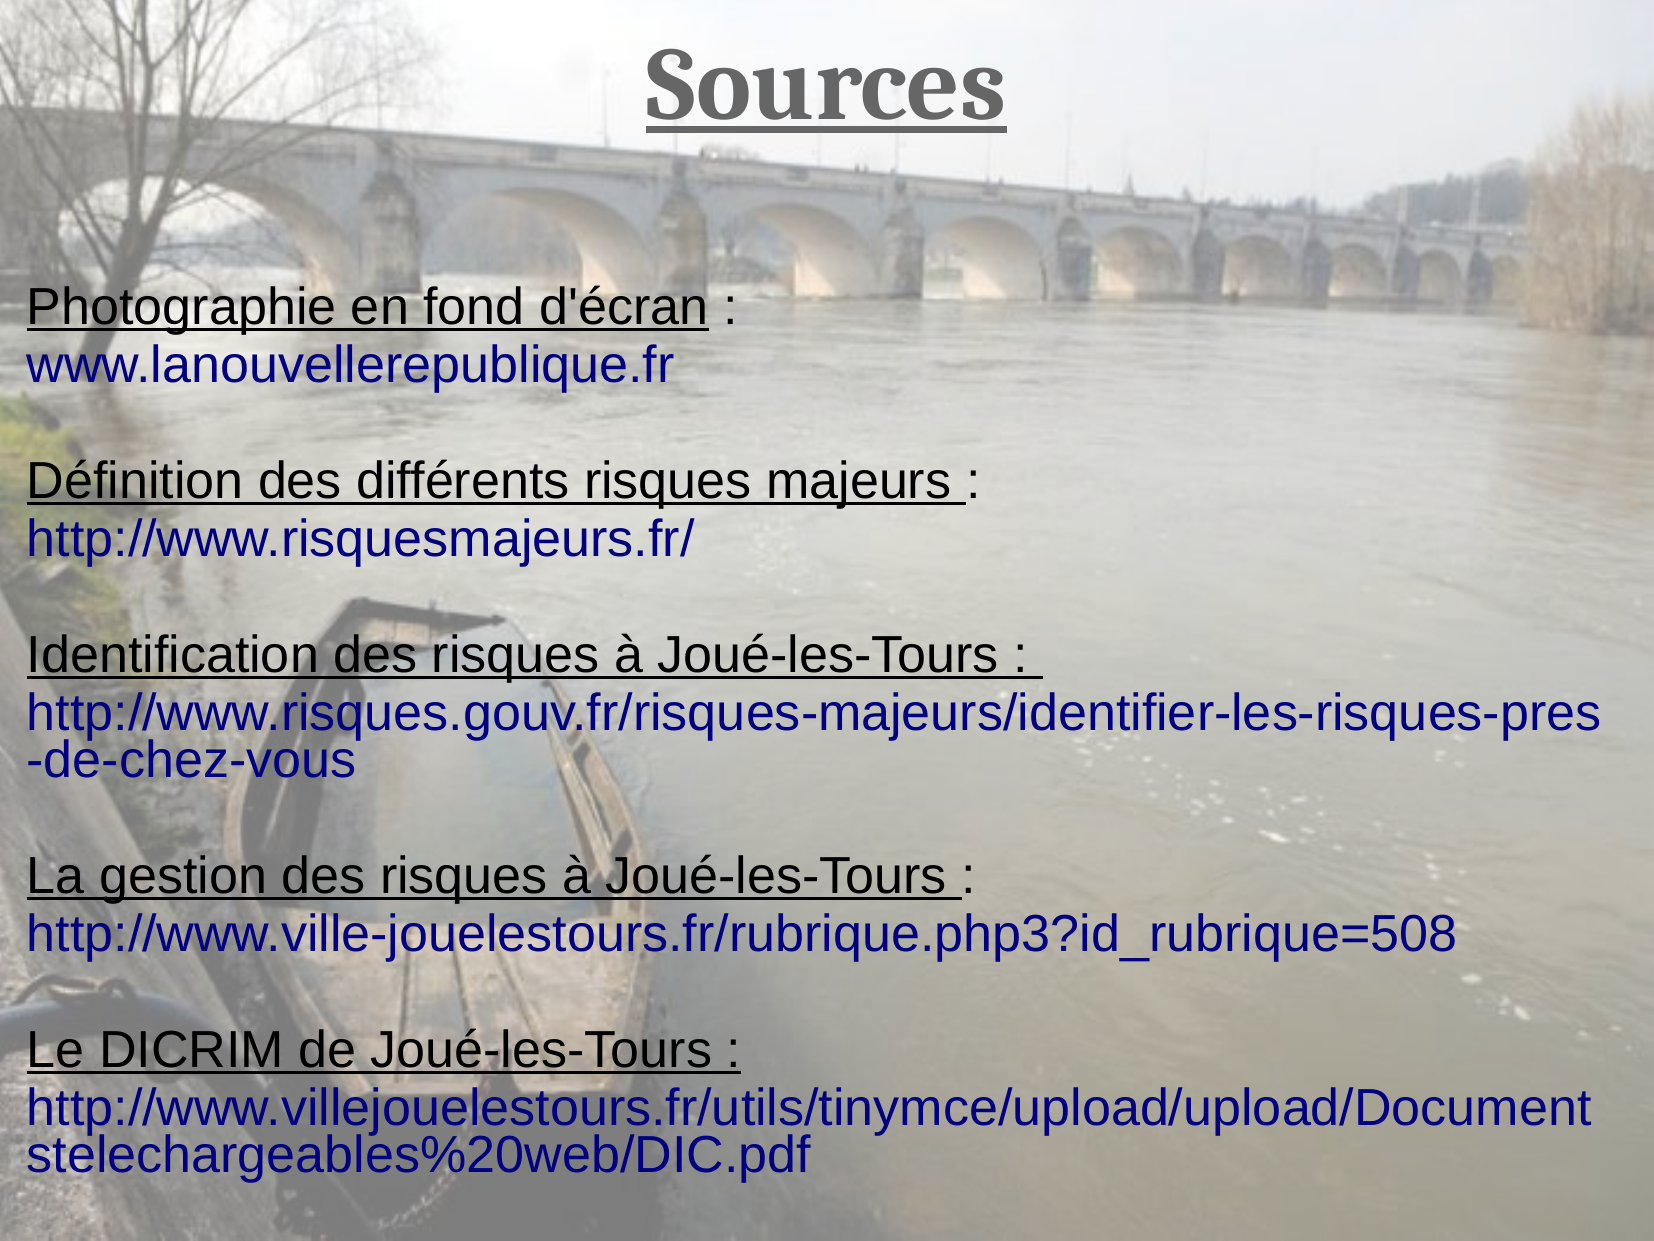

# Sources
Photographie en fond d'écran :
www.lanouvellerepublique.fr
Définition des différents risques majeurs :
http://www.risquesmajeurs.fr/
Identification des risques à Joué-les-Tours : http://www.risques.gouv.fr/risques-majeurs/identifier-les-risques-pres-de-chez-vous
La gestion des risques à Joué-les-Tours :http://www.ville-jouelestours.fr/rubrique.php3?id_rubrique=508
Le DICRIM de Joué-les-Tours :
http://www.villejouelestours.fr/utils/tinymce/upload/upload/Documentstelechargeables%20web/DIC.pdf